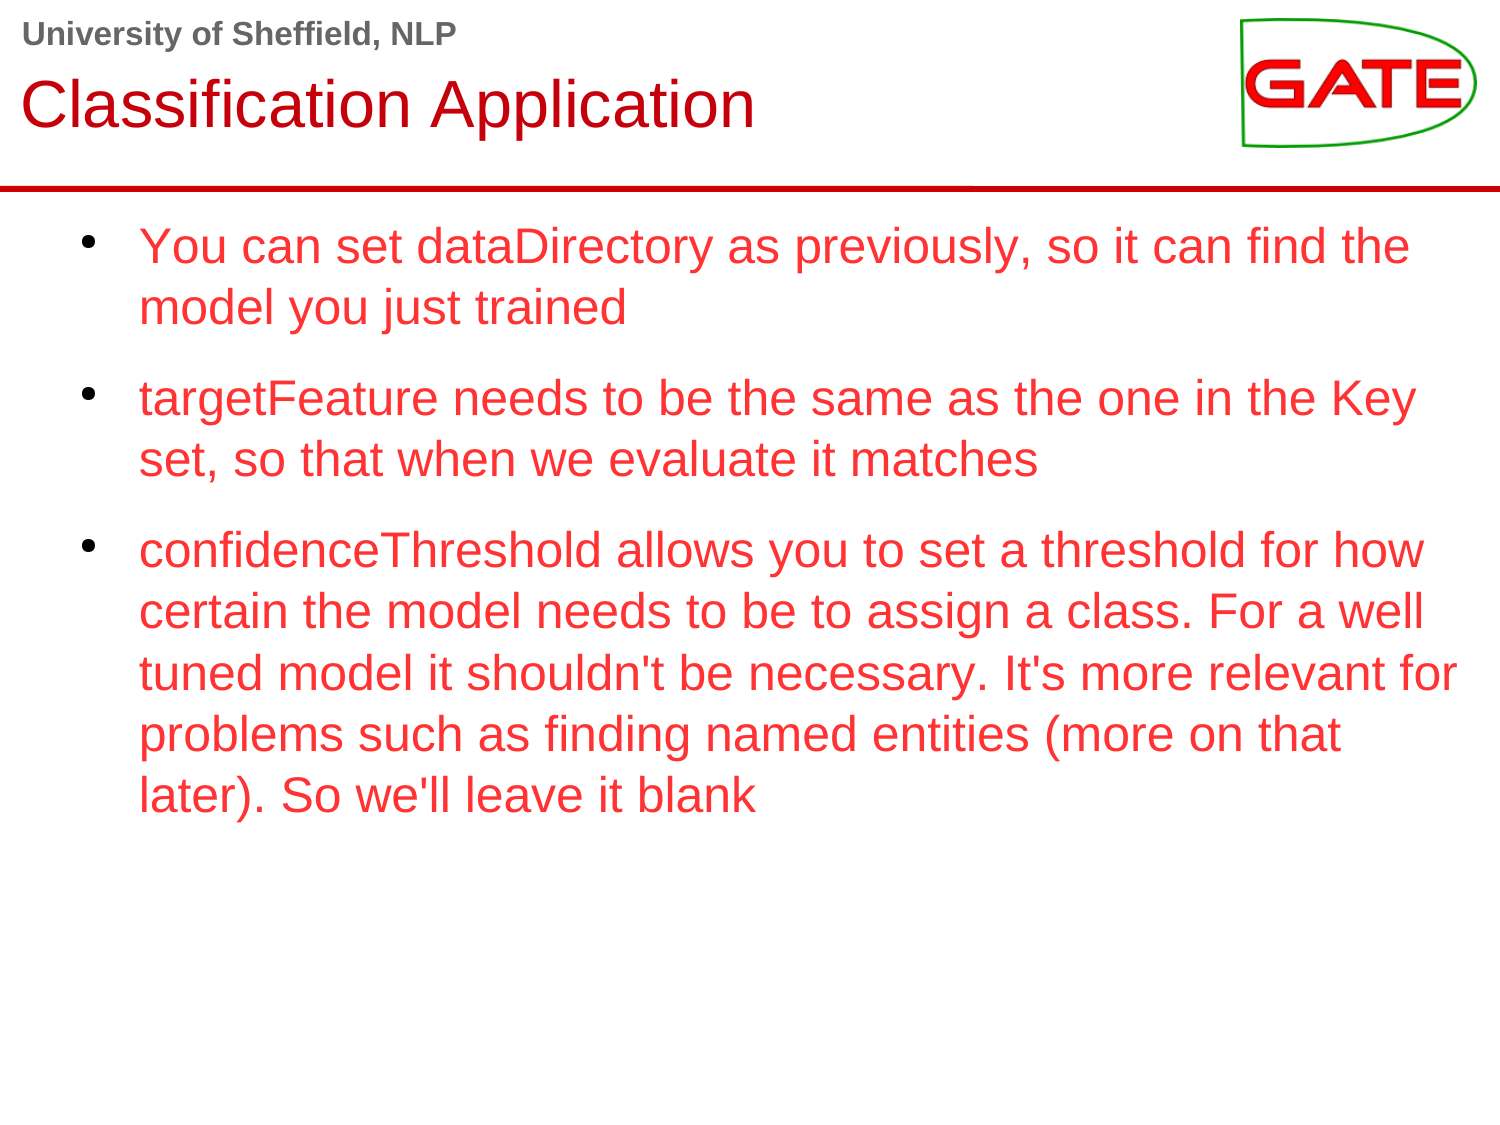

# Classification Application
You can set dataDirectory as previously, so it can find the model you just trained
targetFeature needs to be the same as the one in the Key set, so that when we evaluate it matches
confidenceThreshold allows you to set a threshold for how certain the model needs to be to assign a class. For a well tuned model it shouldn't be necessary. It's more relevant for problems such as finding named entities (more on that later). So we'll leave it blank